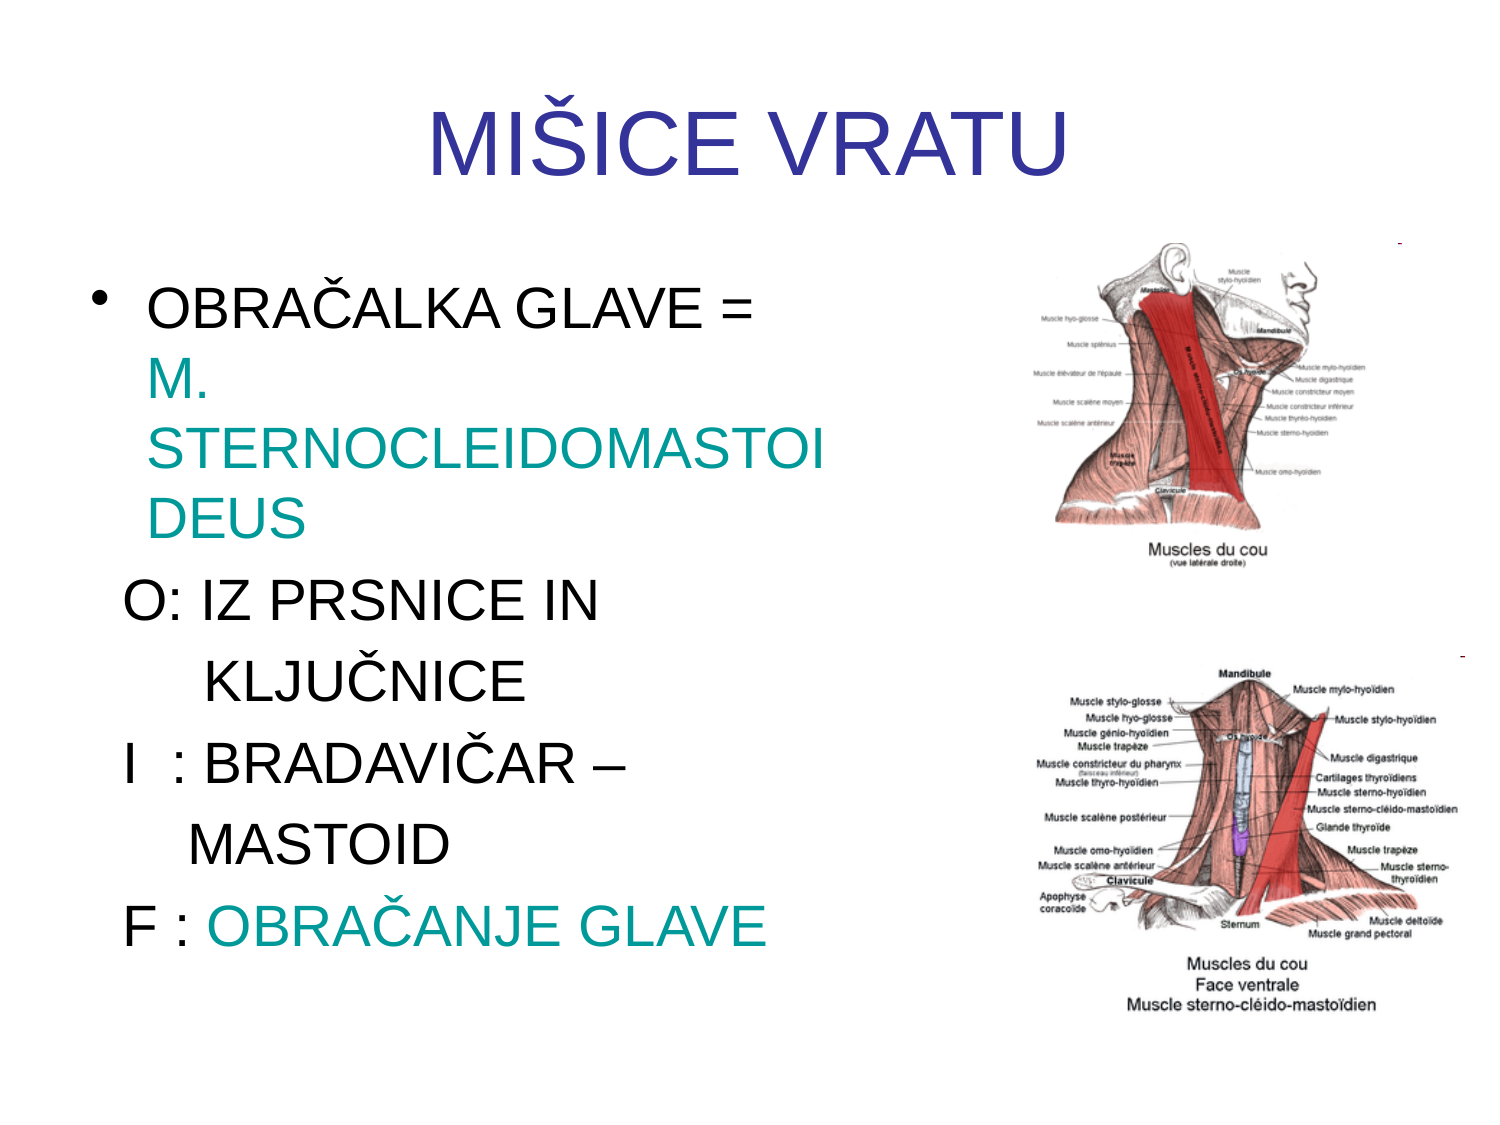

# MIŠICE VRATU
OBRAČALKA GLAVE = M. STERNOCLEIDOMASTOIDEUS
 O: IZ PRSNICE IN
 KLJUČNICE
 I : BRADAVIČAR –
 MASTOID
 F : OBRAČANJE GLAVE